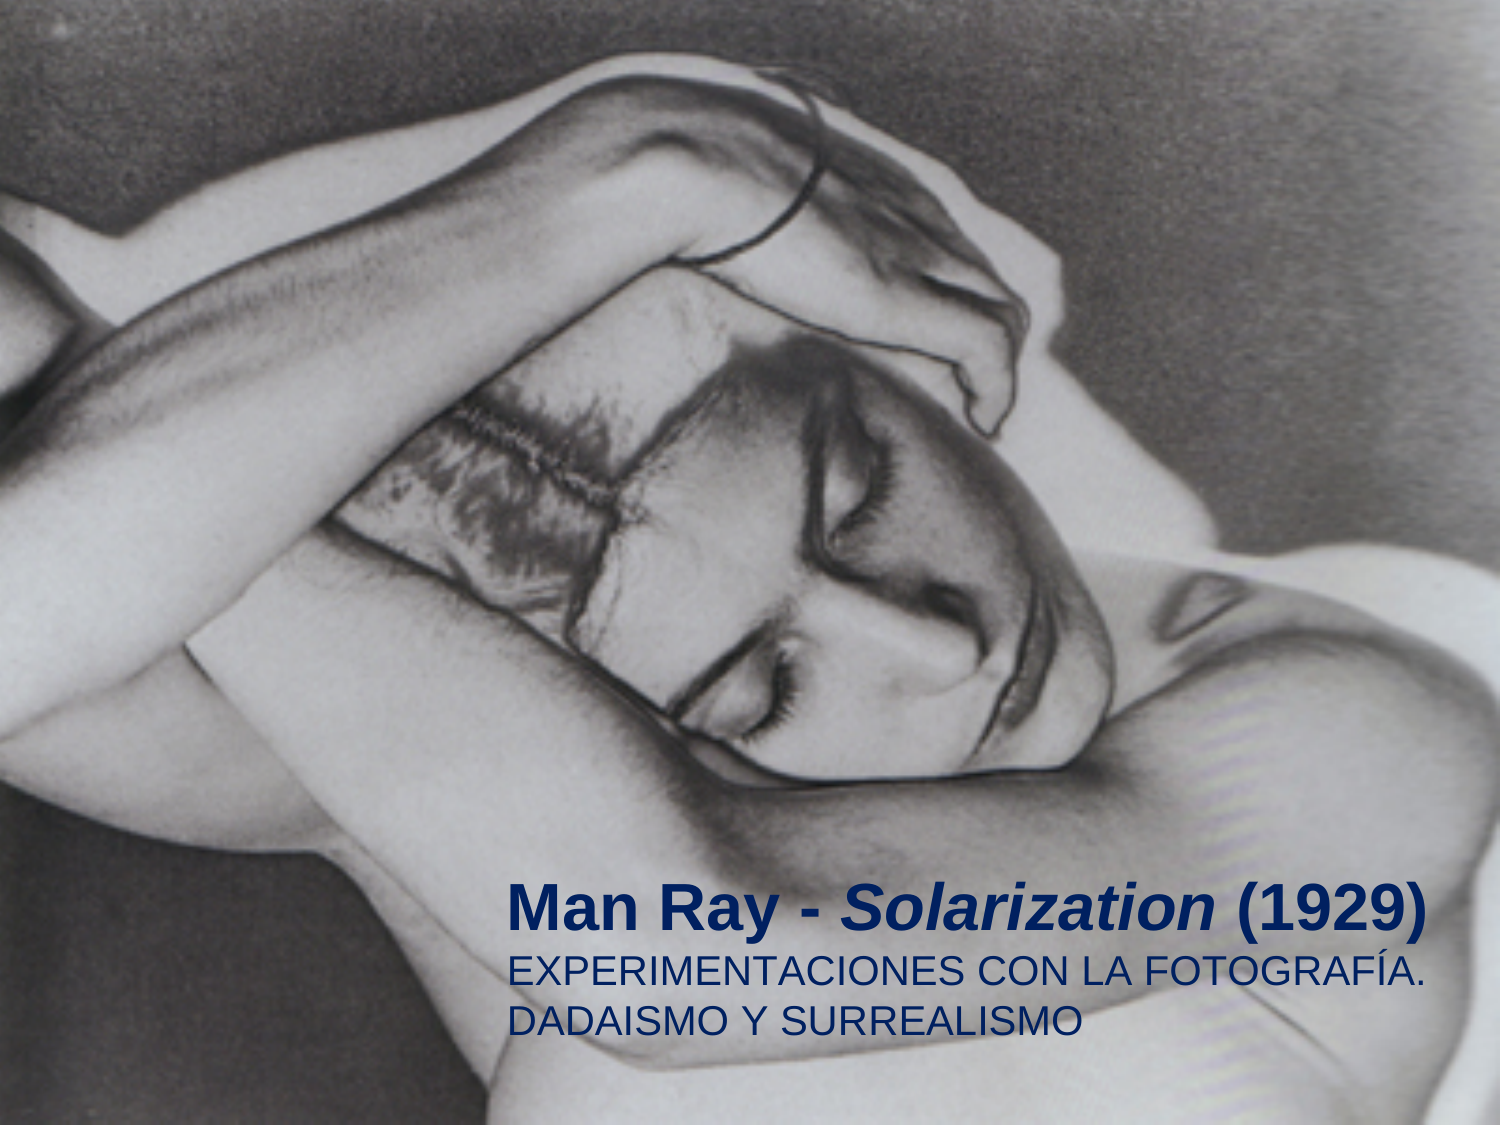

Man Ray - Solarization (1929)
EXPERIMENTACIONES CON LA FOTOGRAFÍA. DADAISMO Y SURREALISMO